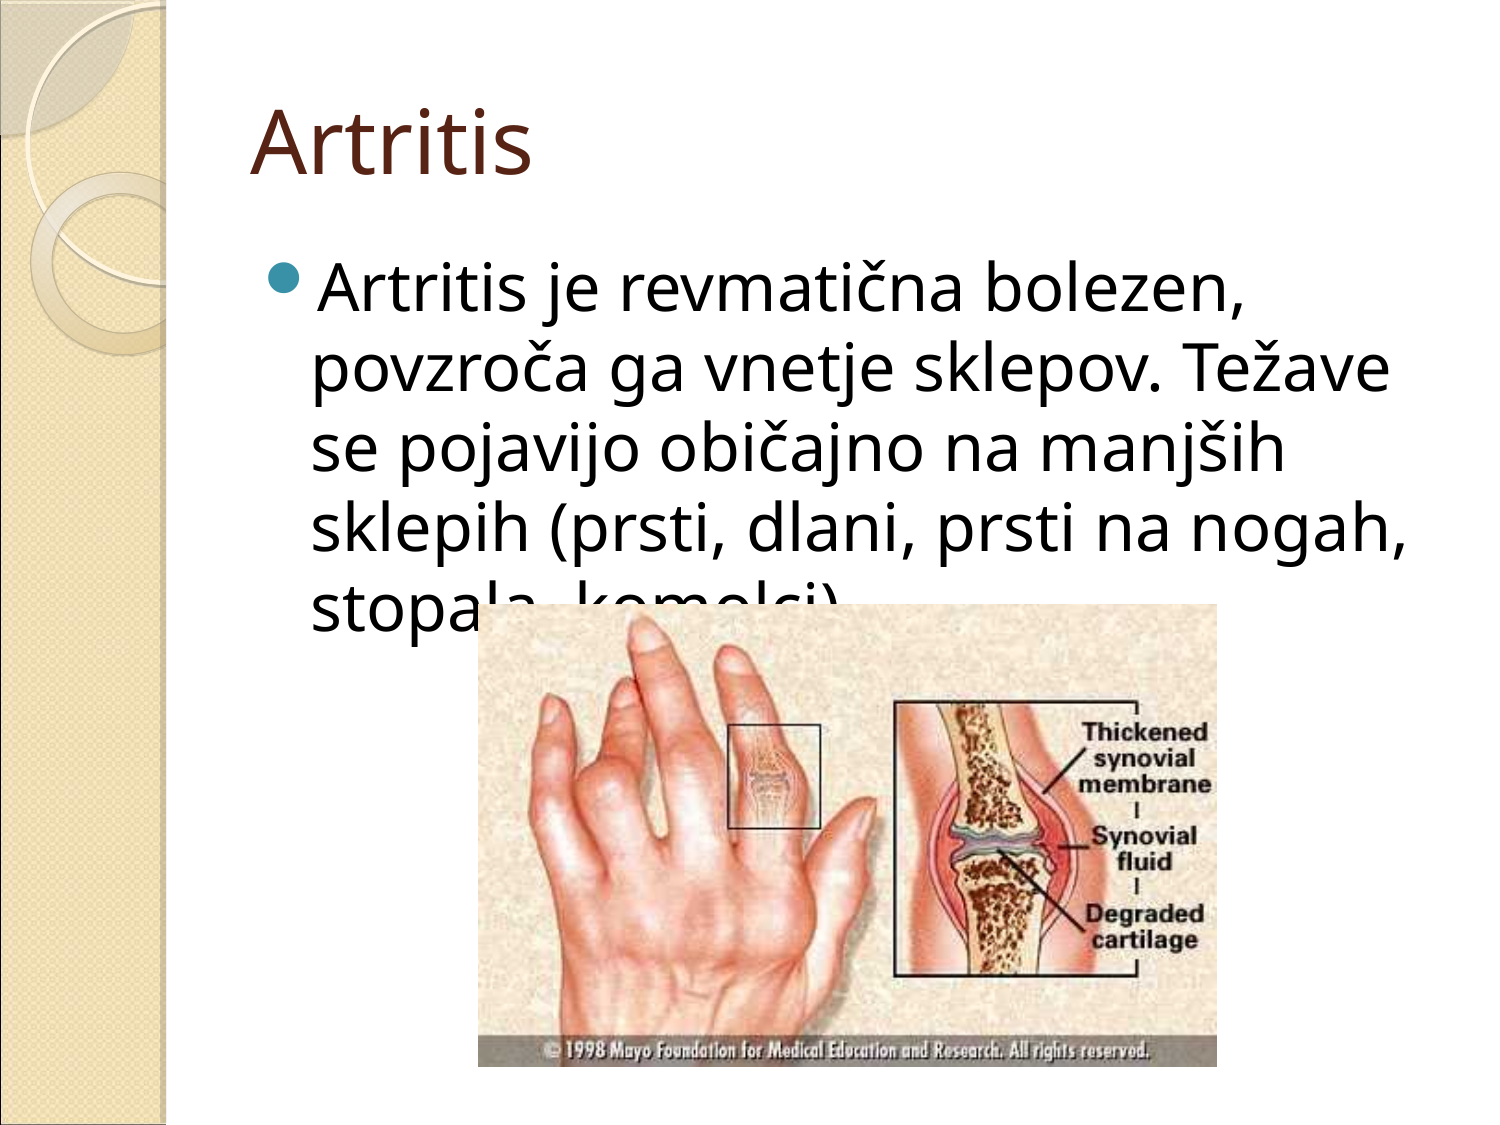

# Artritis
Artritis je revmatična bolezen, povzroča ga vnetje sklepov. Težave se pojavijo običajno na manjših sklepih (prsti, dlani, prsti na nogah, stopala, komolci).